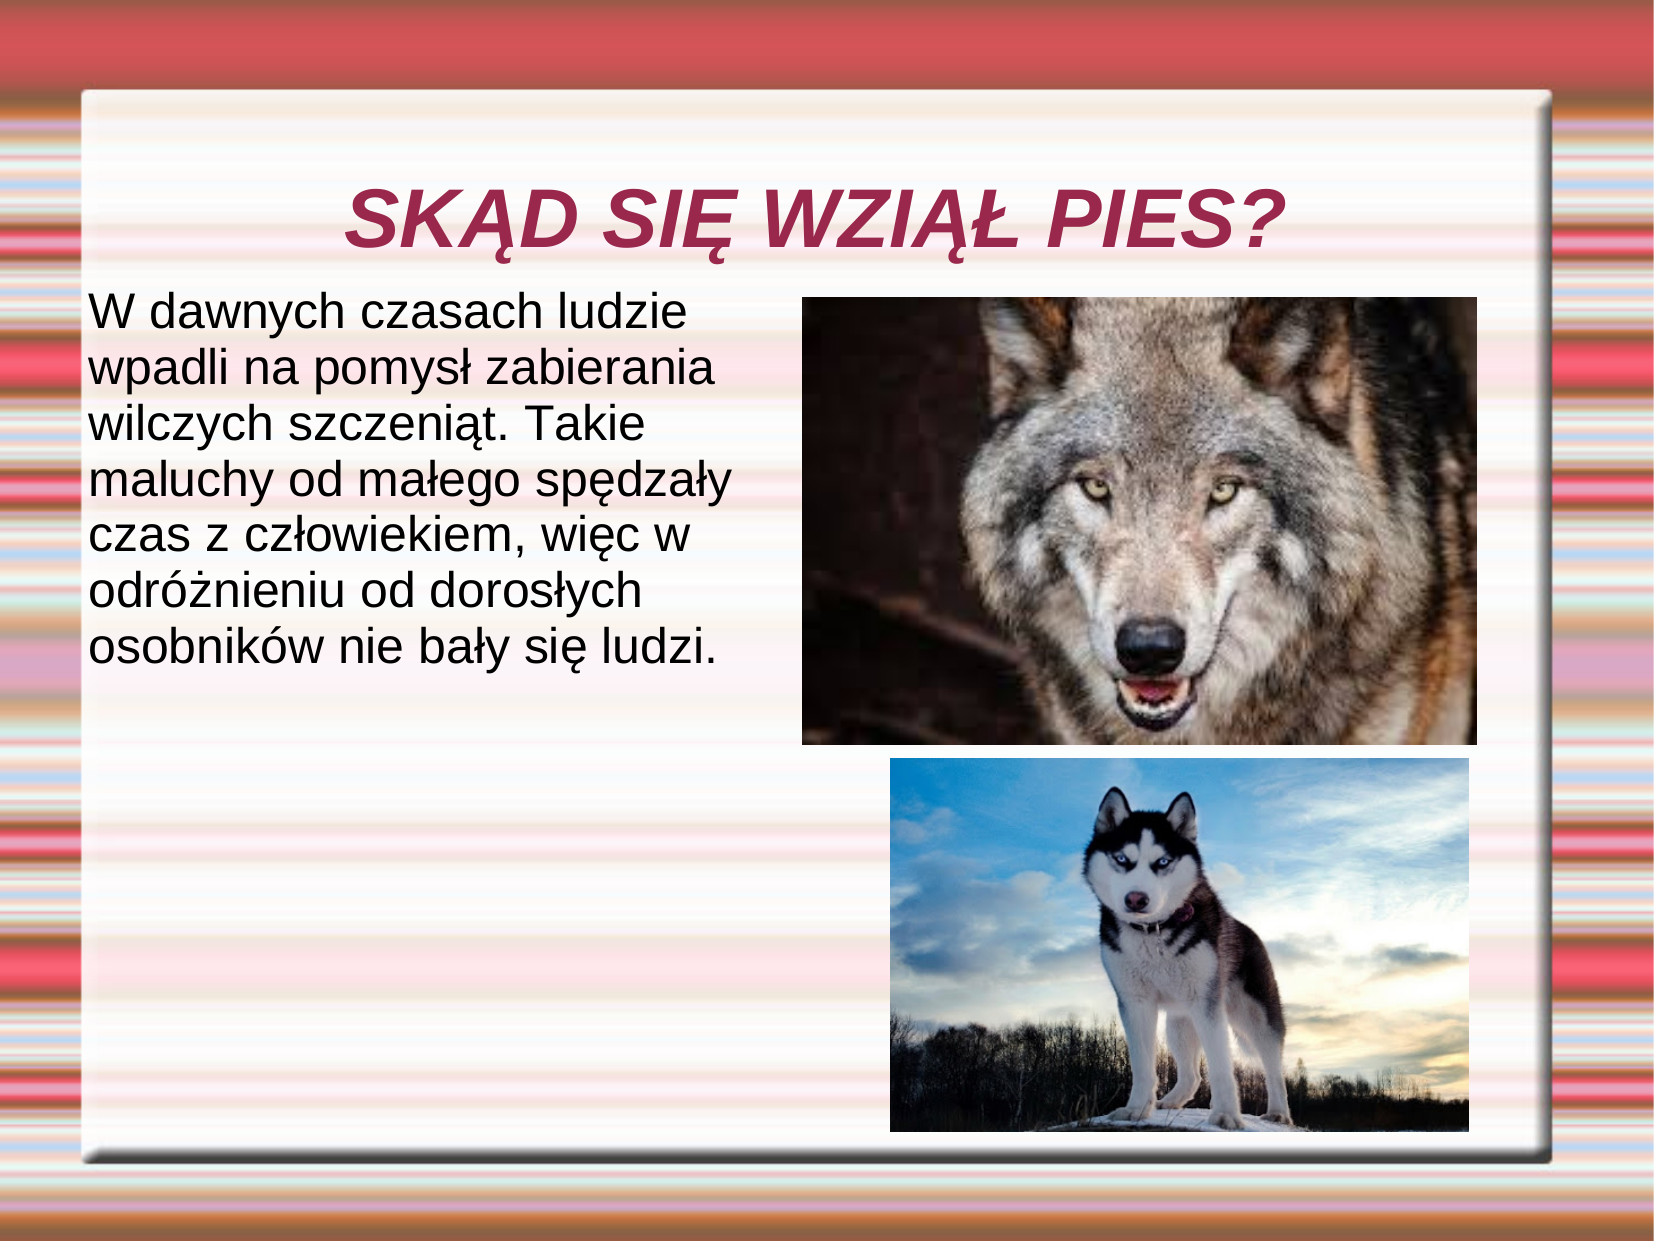

# SKĄD SIĘ WZIĄŁ PIES?
W dawnych czasach ludzie wpadli na pomysł zabierania wilczych szczeniąt. Takie maluchy od małego spędzały czas z człowiekiem, więc w odróżnieniu od dorosłych osobników nie bały się ludzi.